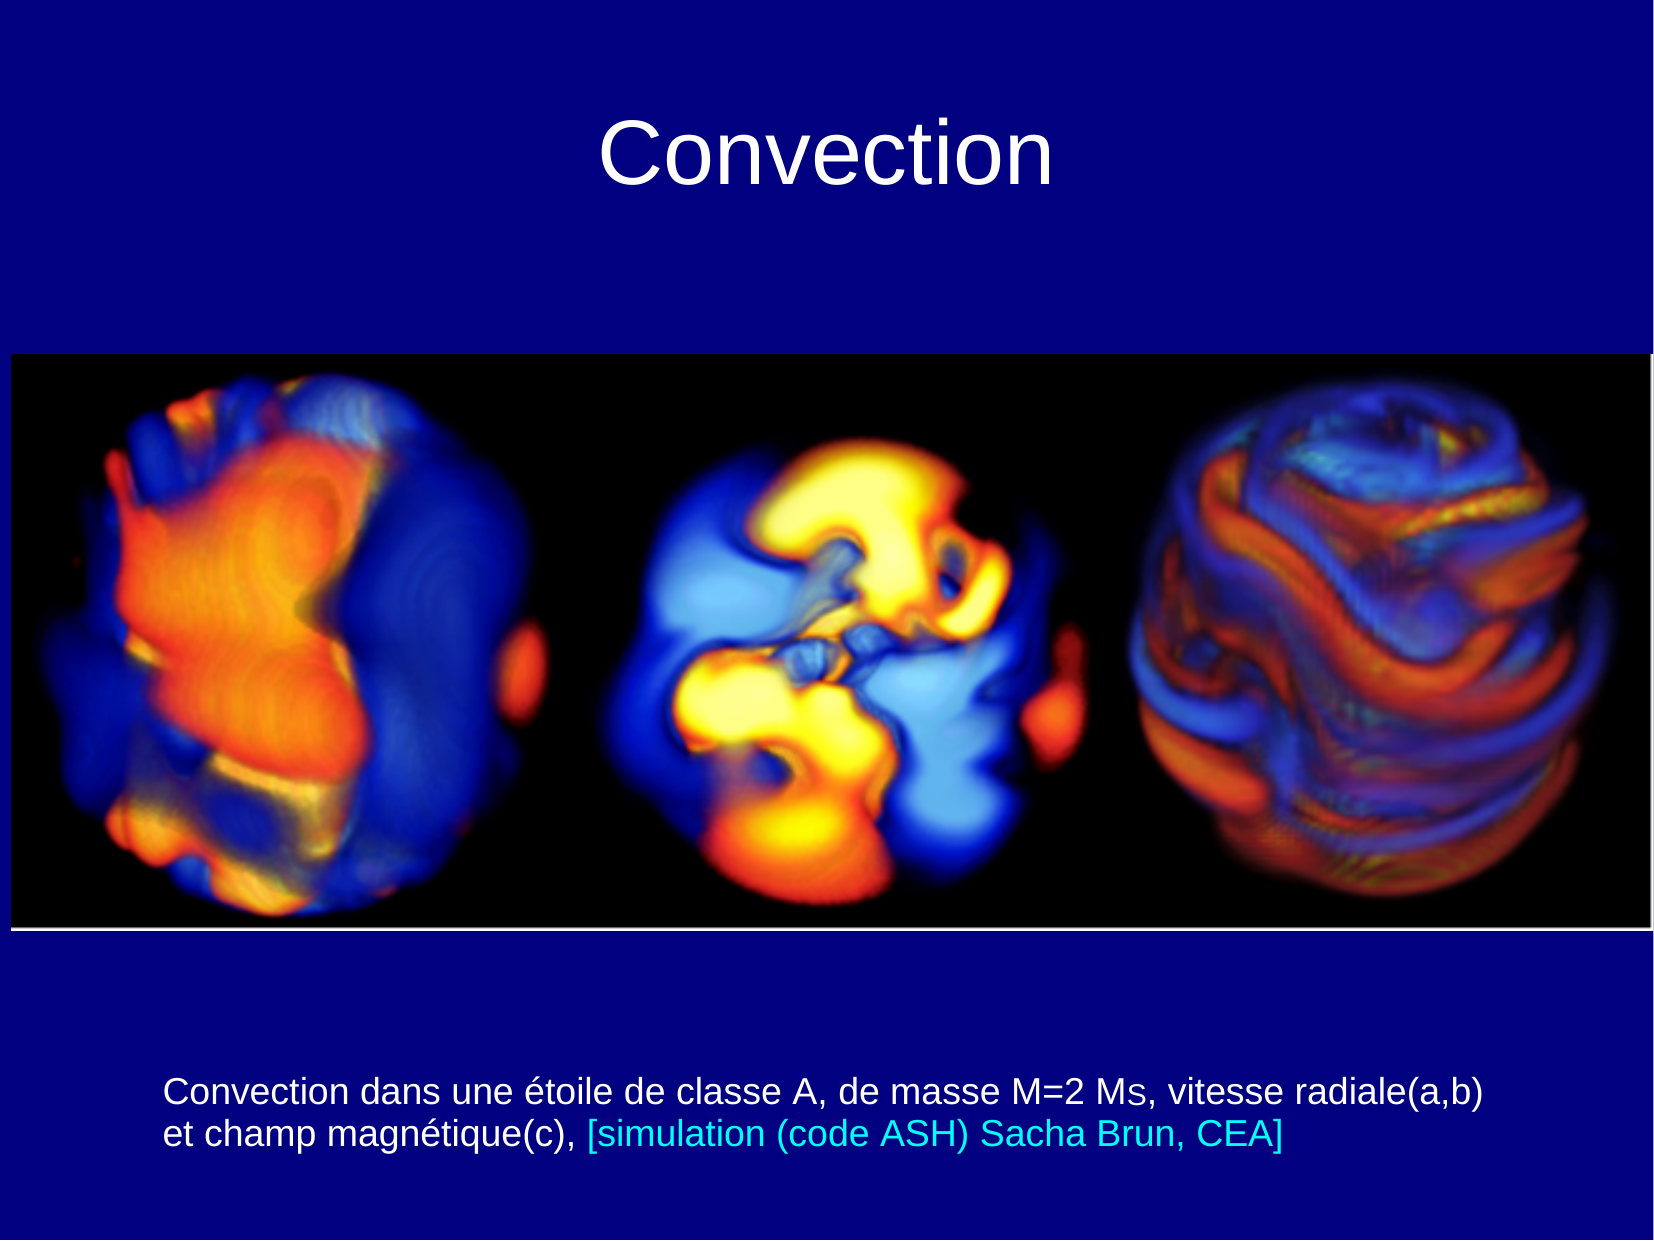

# Convection
Convection dans une étoile de classe A, de masse M=2 MS, vitesse radiale(a,b)
et champ magnétique(c), [simulation (code ASH) Sacha Brun, CEA]